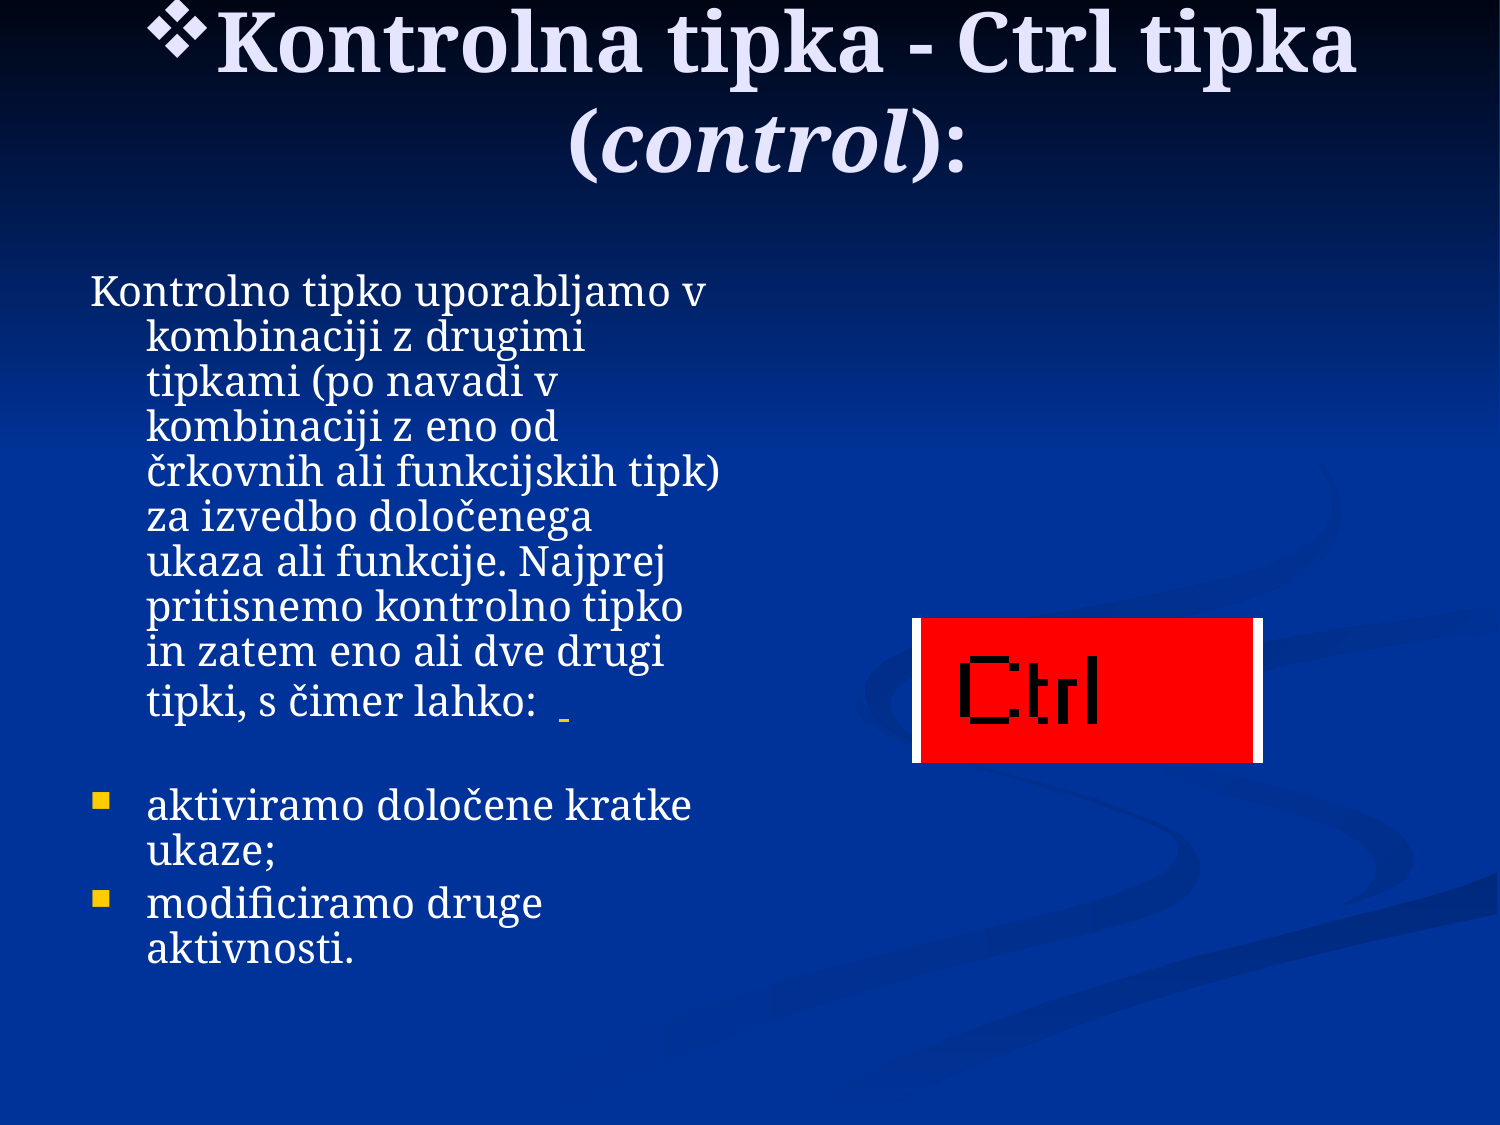

# Kontrolna tipka - Ctrl tipka (control):
Kontrolno tipko uporabljamo v kombinaciji z drugimi tipkami (po navadi v kombinaciji z eno od črkovnih ali funkcijskih tipk) za izvedbo določenega ukaza ali funkcije. Najprej pritisnemo kontrolno tipko in zatem eno ali dve drugi tipki, s čimer lahko:
aktiviramo določene kratke ukaze;
modificiramo druge aktivnosti.